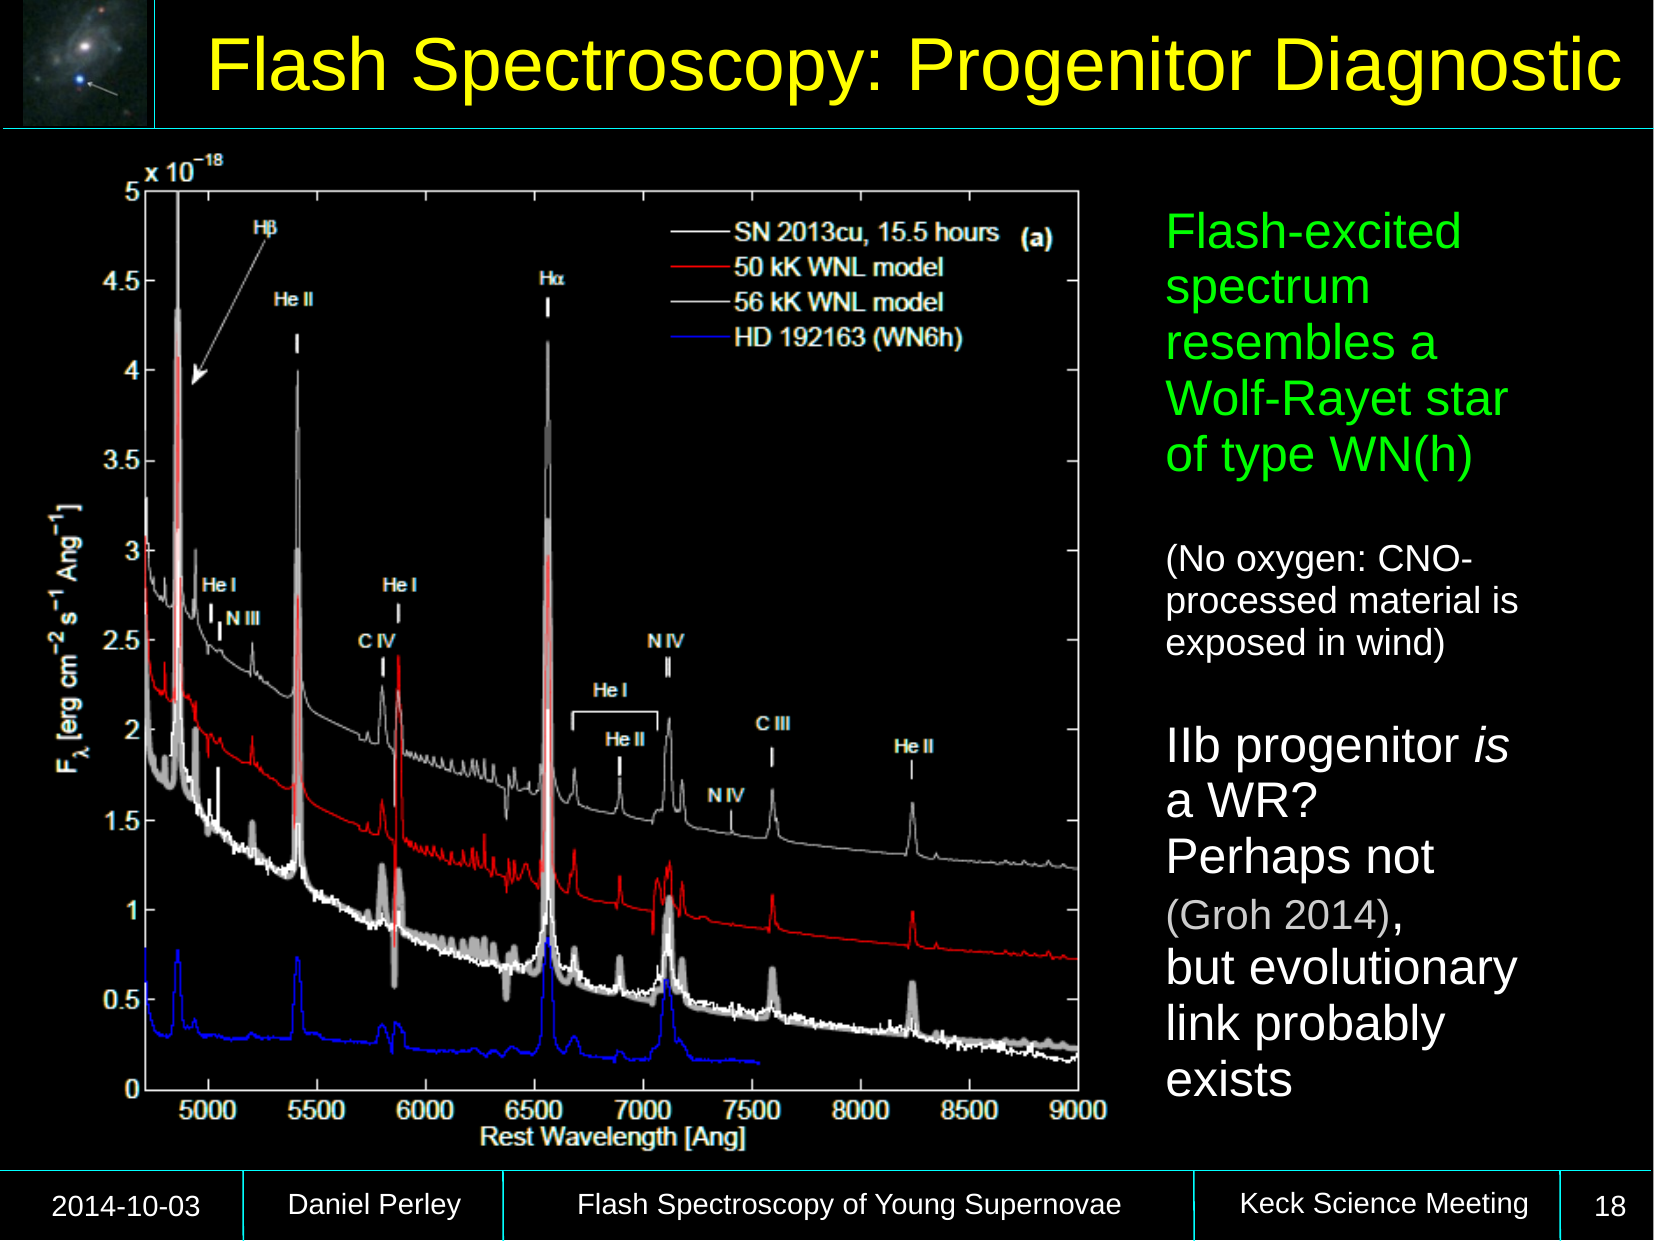

# Flash Spectroscopy: Progenitor Diagnostic
Flash-excited spectrum resembles a Wolf-Rayet star
of type WN(h)
(No oxygen: CNO-processed material is exposed in wind)
IIb progenitor is a WR?
Perhaps not (Groh 2014),
but evolutionary link probably exists
2014-10-03
18